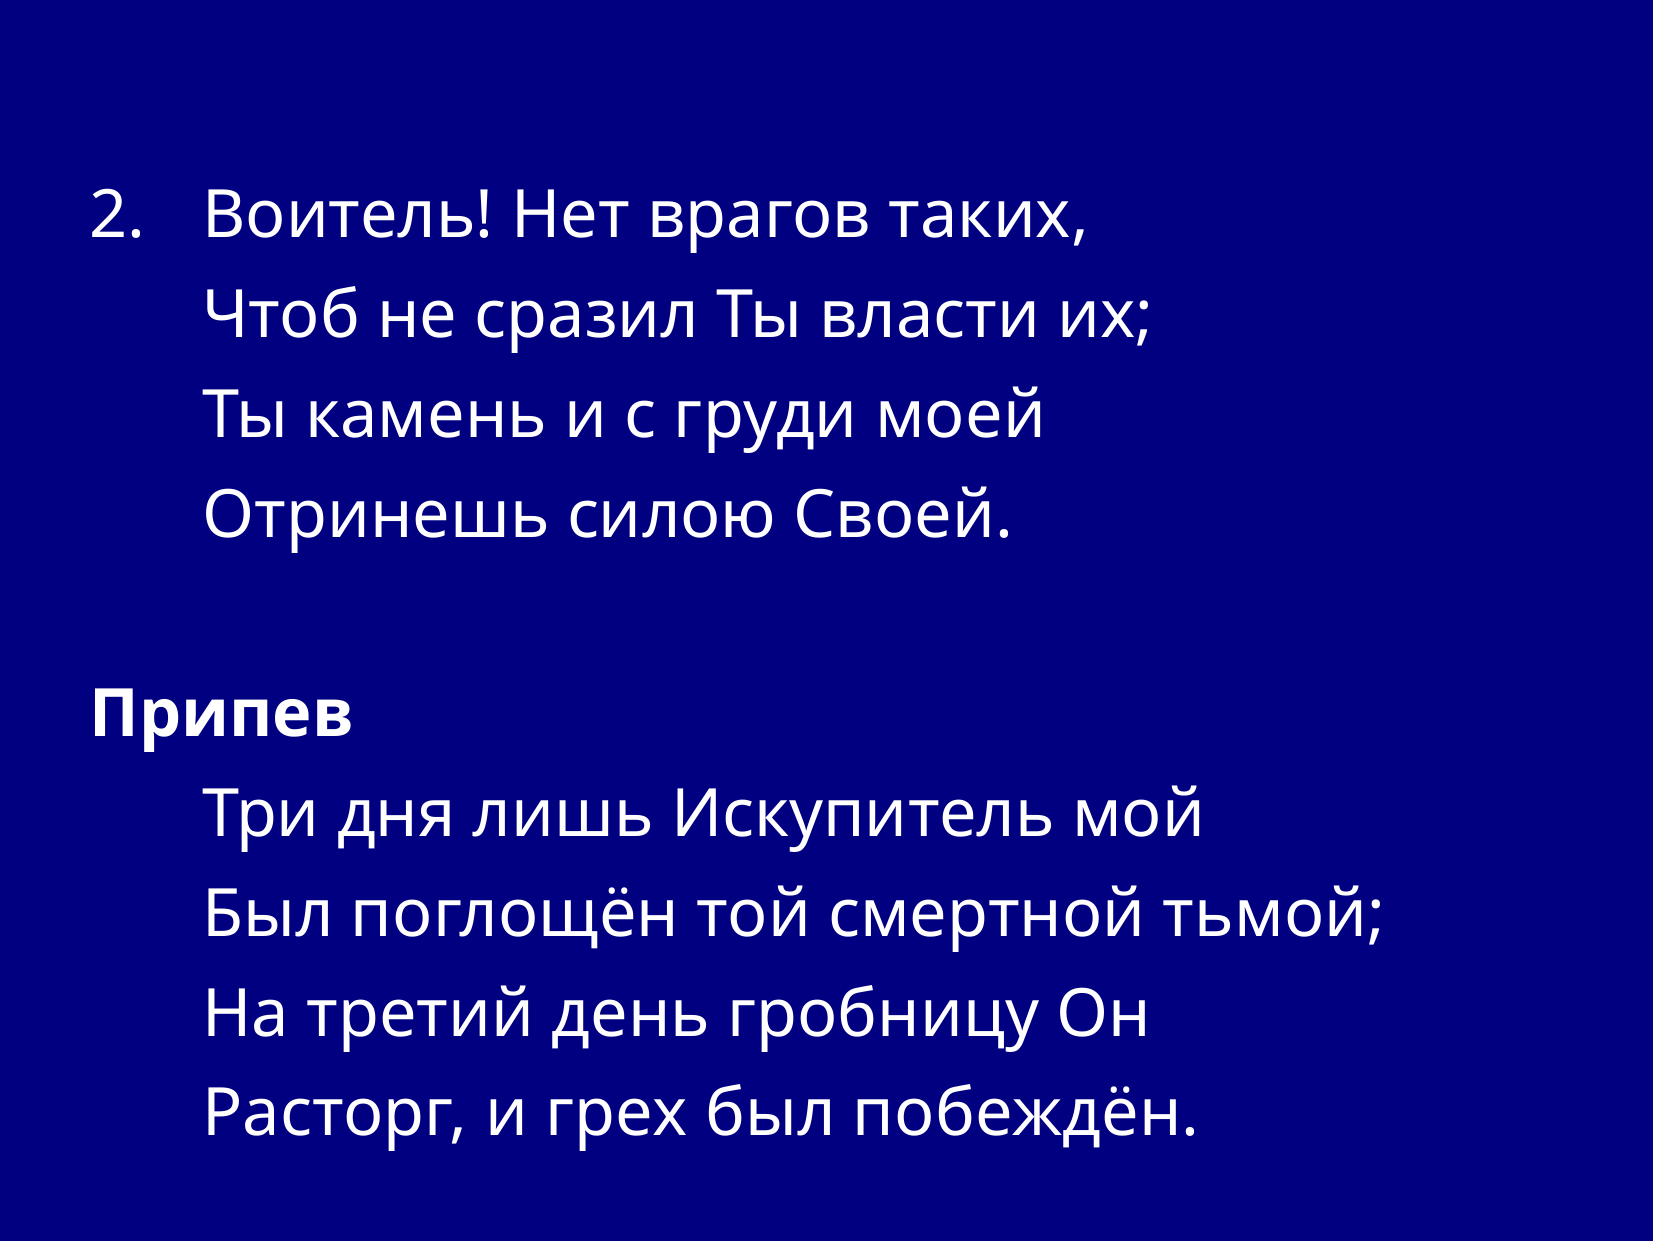

2.	Воитель! Нет врагов таких,
	Чтоб не сразил Ты власти их;
	Ты камень и с груди моей
	Отринешь силою Своей.
Припев
	Три дня лишь Искупитель мой
	Был поглощён той смертной тьмой;
	На третий день гробницу Он
	Расторг, и грех был побеждён.